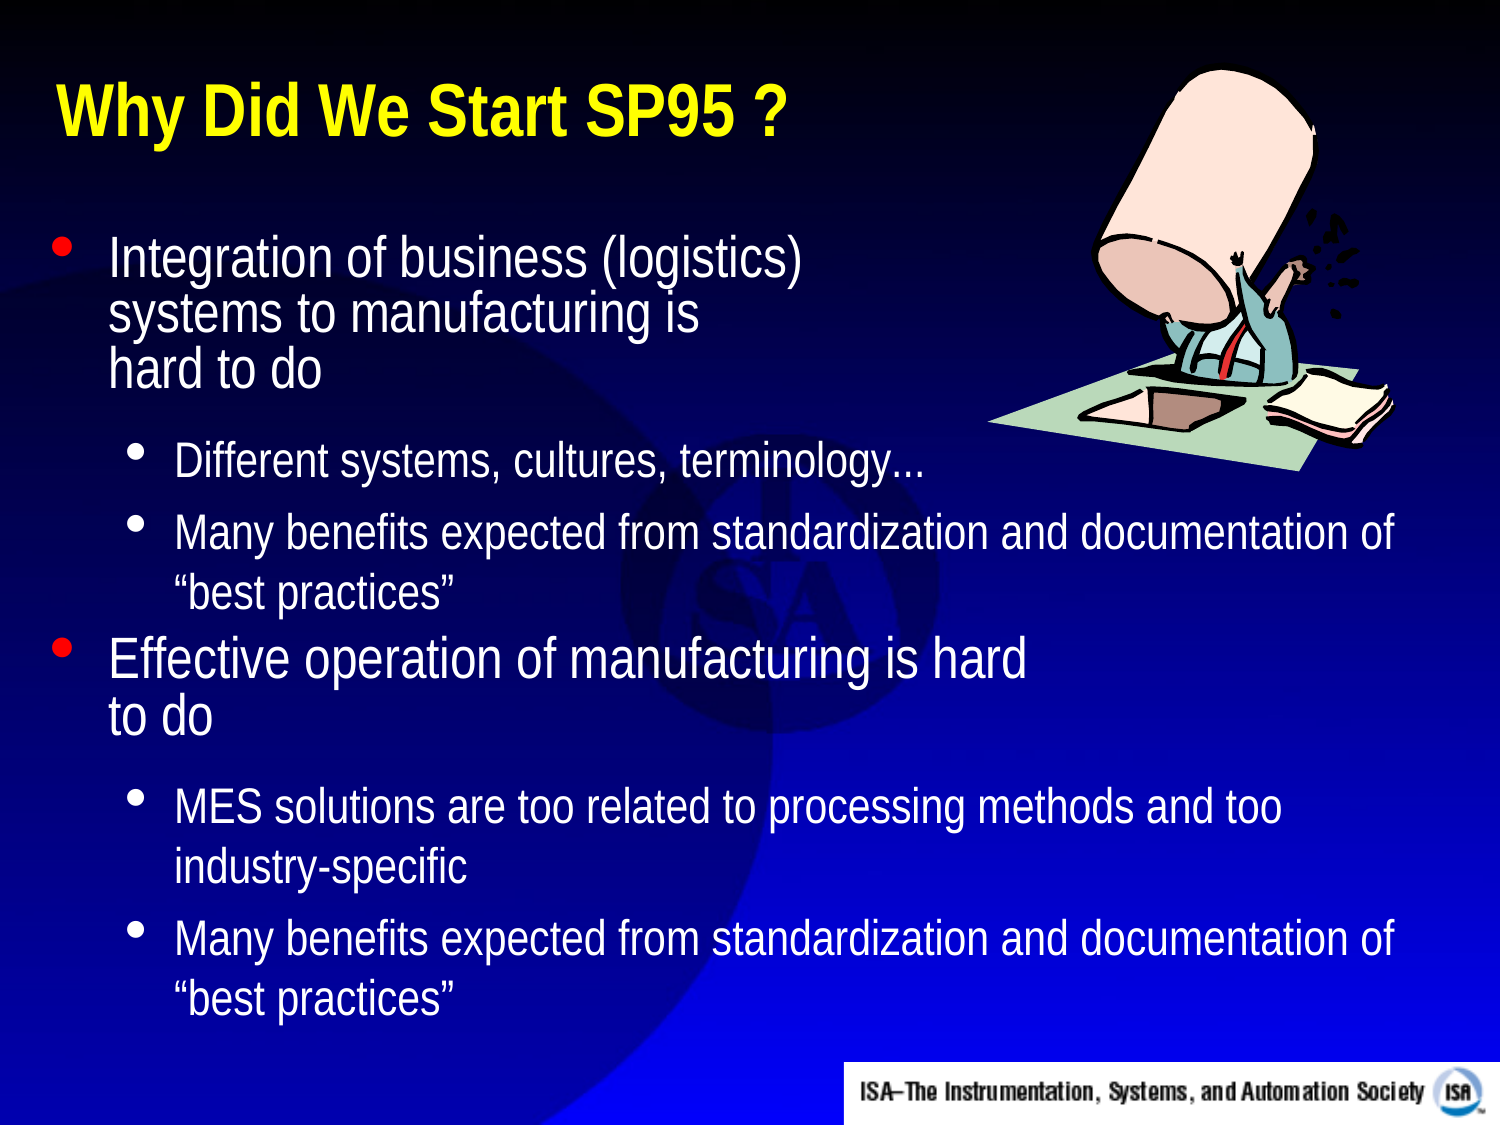

# Why Did We Start SP95 ?
Integration of business (logistics)
systems to manufacturing is
hard to do
Different systems, cultures, terminology...
Many benefits expected from standardization and documentation of “best practices”
Effective operation of manufacturing is hard
to do
MES solutions are too related to processing methods and too industry-specific
Many benefits expected from standardization and documentation of “best practices”